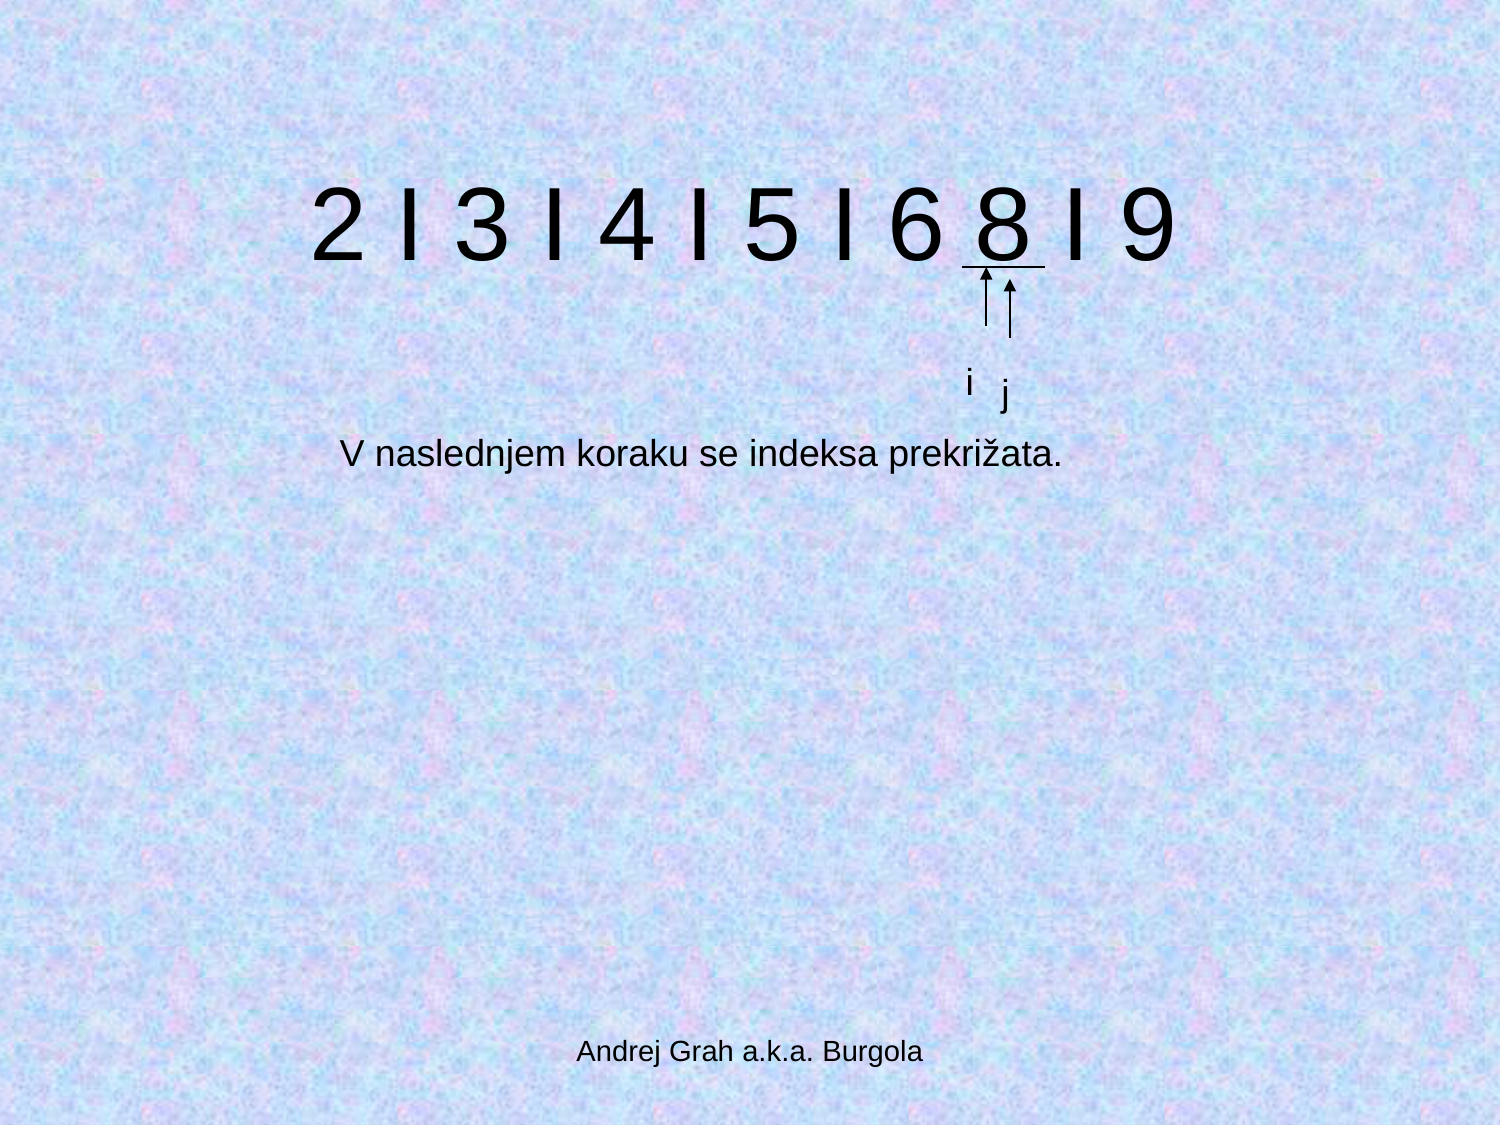

2 I 3 I 4 I 5 I 6 8 I 9
i
j
V naslednjem koraku se indeksa prekrižata.
Andrej Grah a.k.a. Burgola